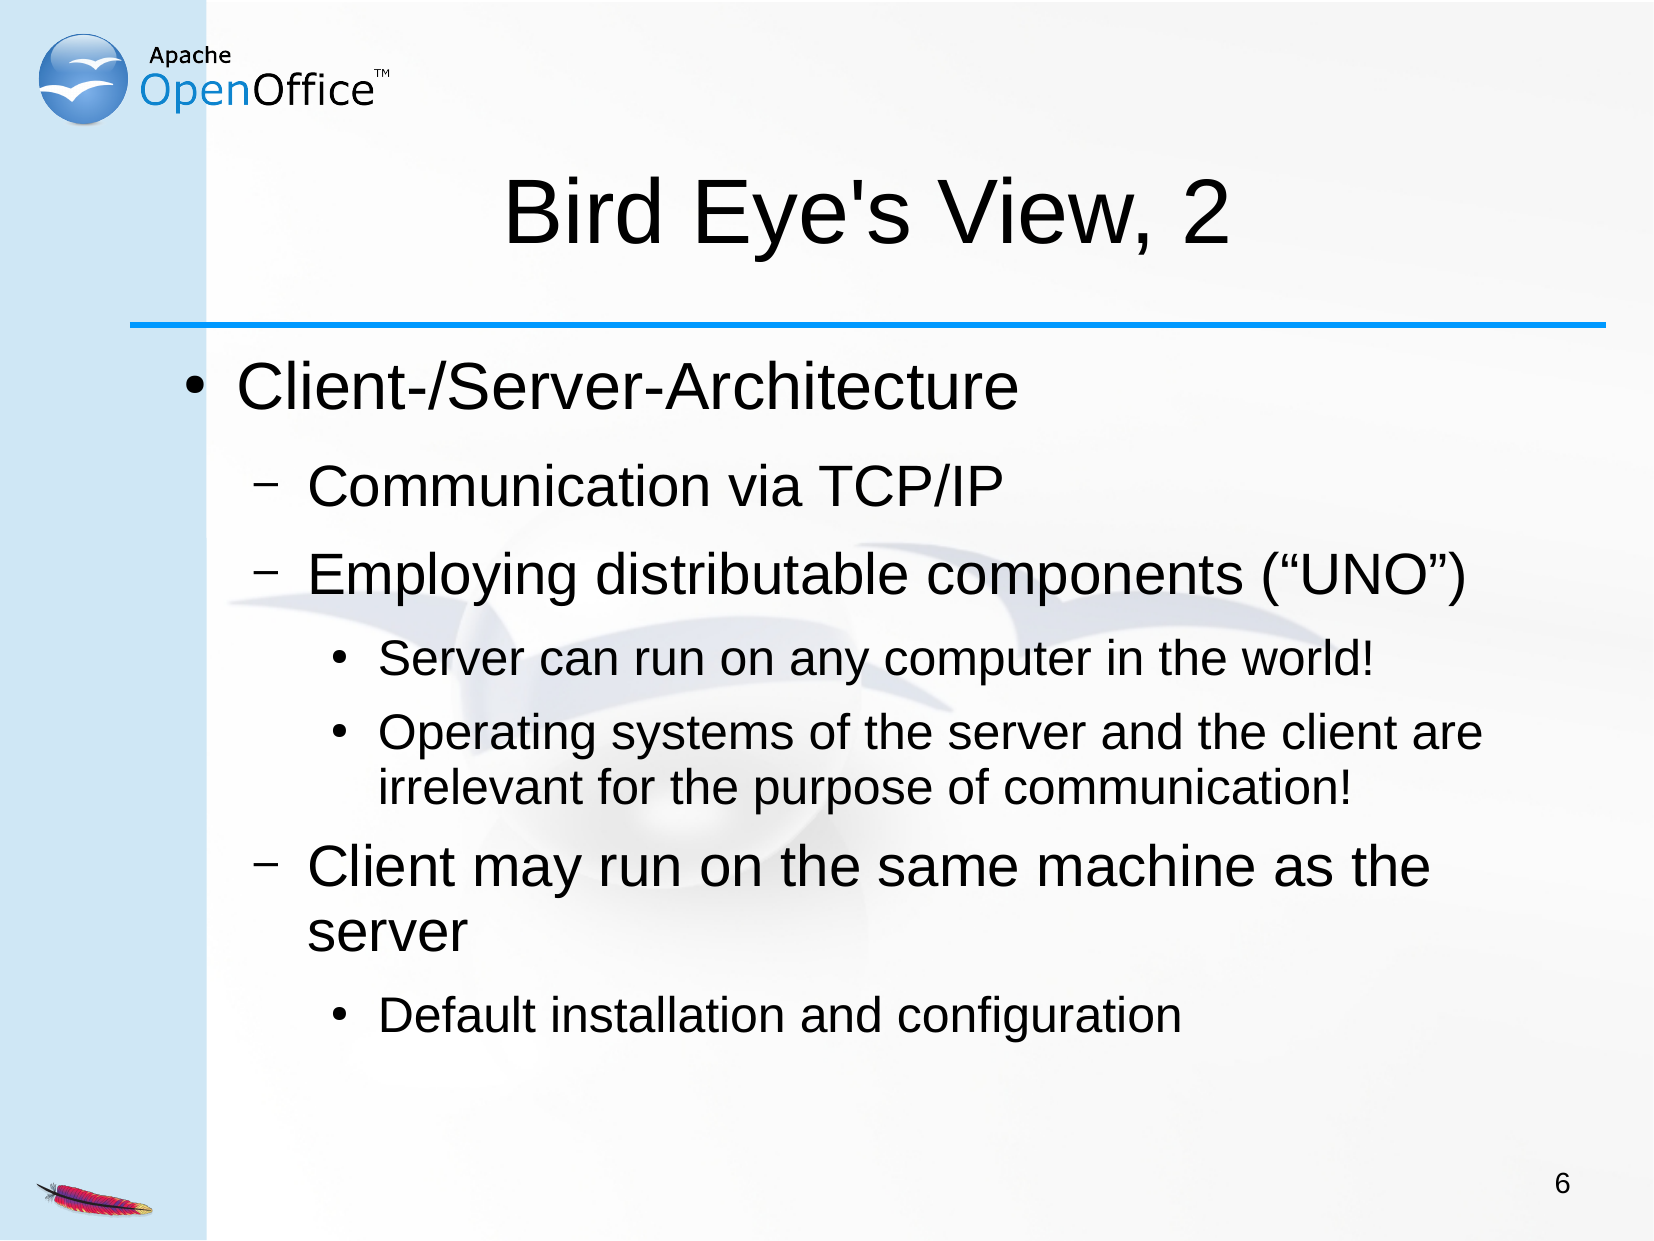

# Bird Eye's View, 2
Client-/Server-Architecture
Communication via TCP/IP
Employing distributable components (“UNO”)
Server can run on any computer in the world!
Operating systems of the server and the client are irrelevant for the purpose of communication!
Client may run on the same machine as the server
Default installation and configuration
6